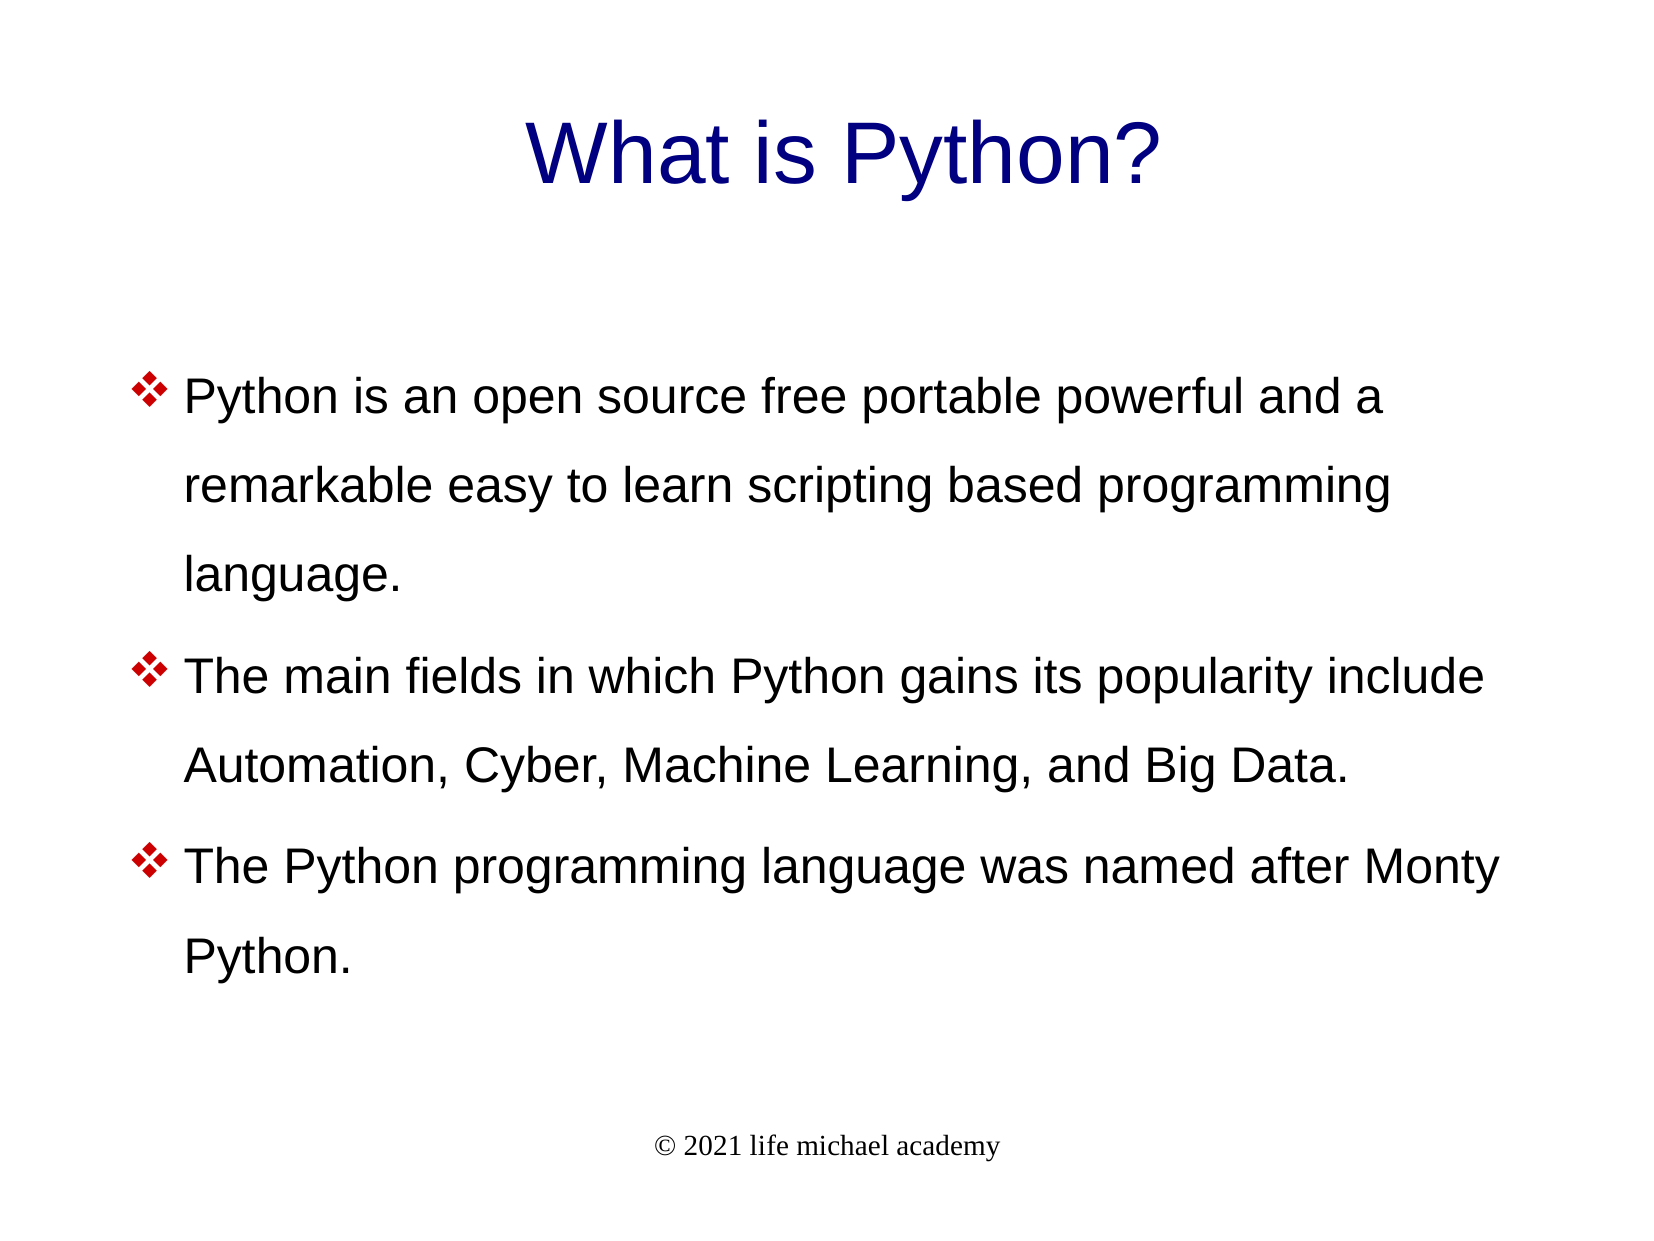

# What is Python?
Python is an open source free portable powerful and a remarkable easy to learn scripting based programming language.
The main fields in which Python gains its popularity include Automation, Cyber, Machine Learning, and Big Data.
The Python programming language was named after Monty Python.
© 2021 life michael academy